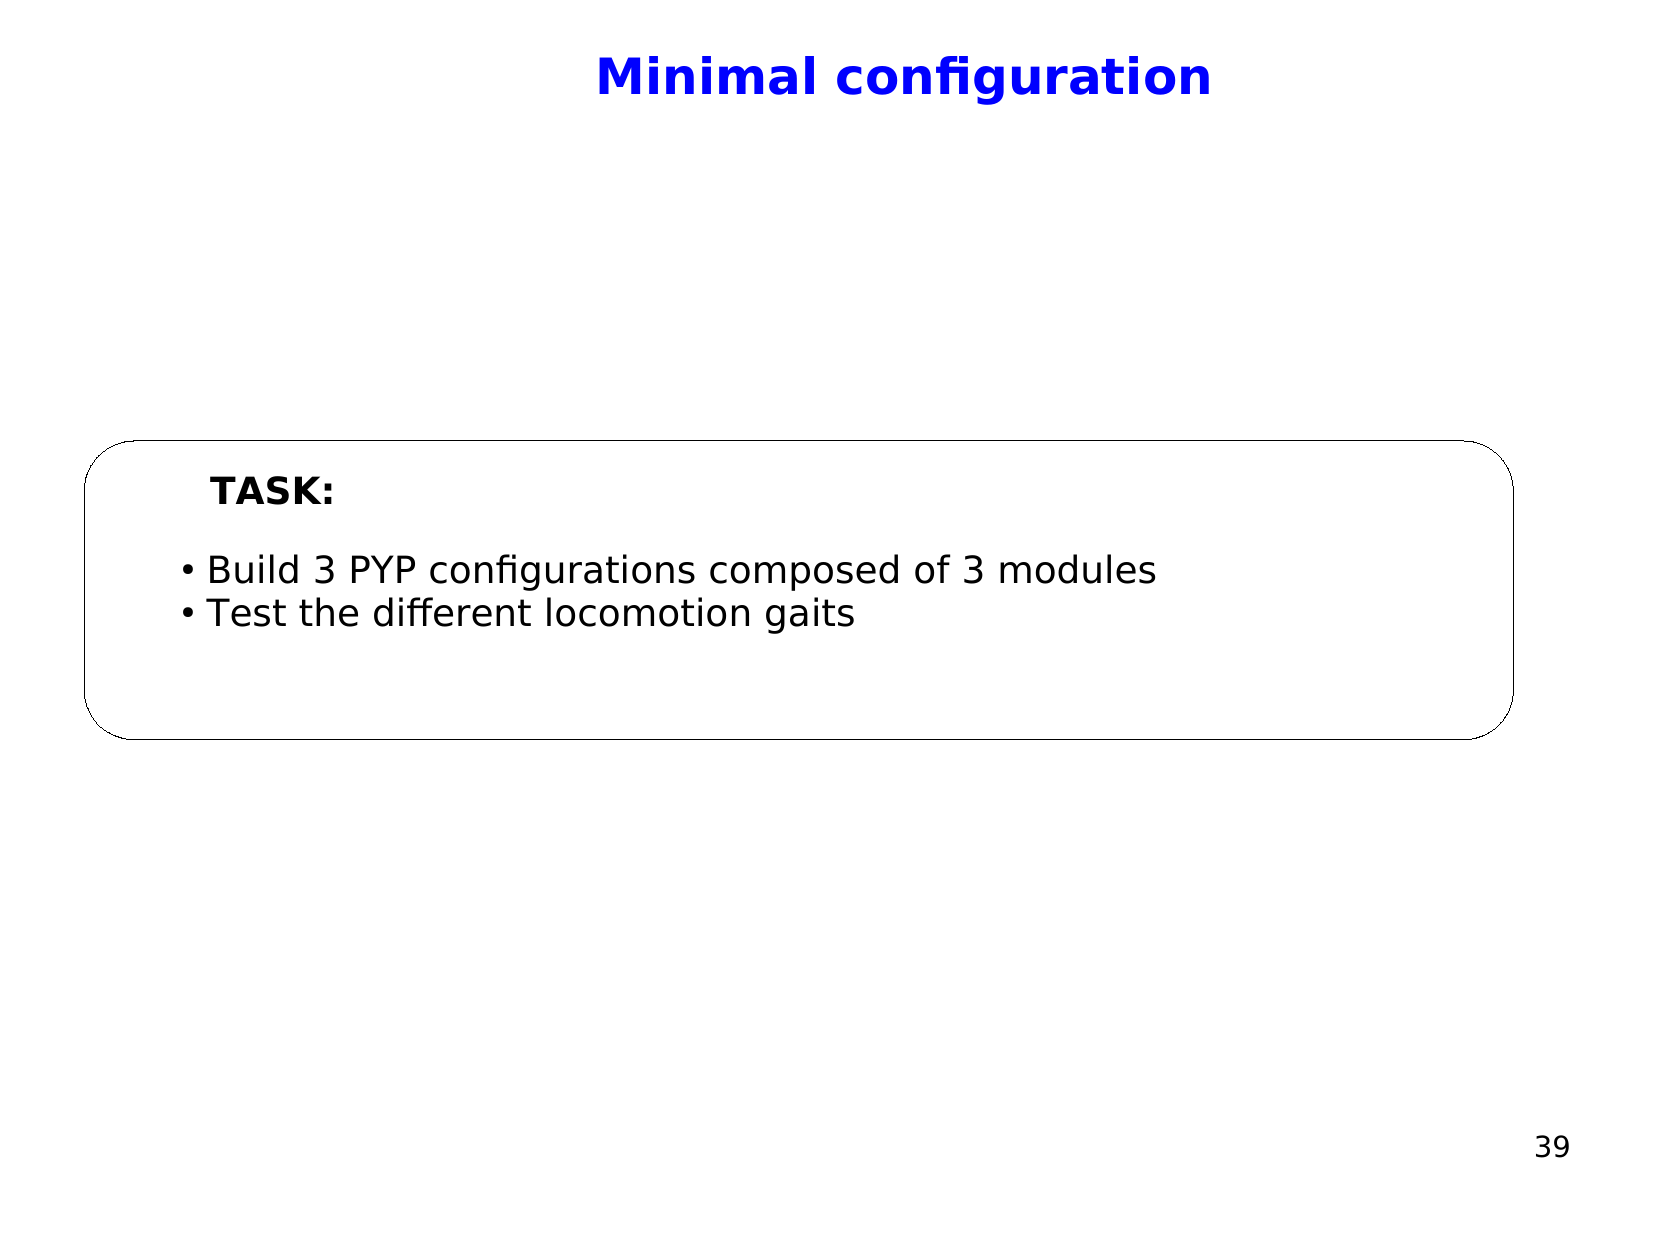

Minimal configuration
TASK:
 Build 3 PYP configurations composed of 3 modules
 Test the different locomotion gaits
39